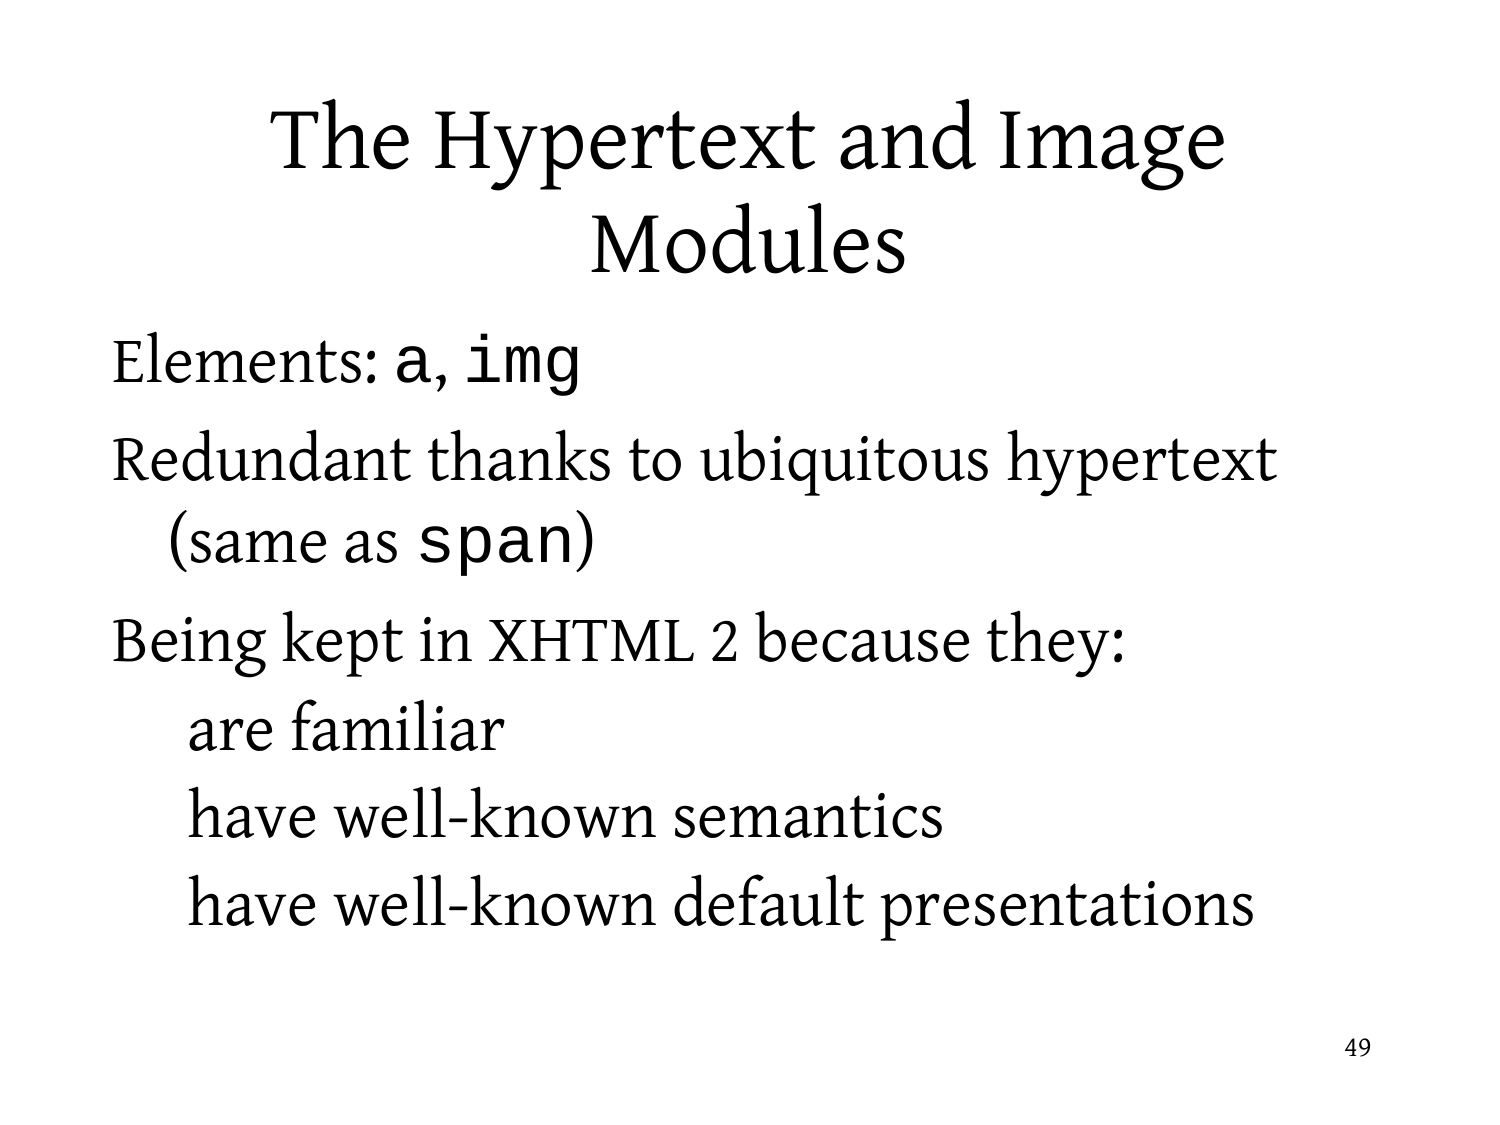

# The Hypertext and Image Modules
Elements: a, img
Redundant thanks to ubiquitous hypertext (same as span)
Being kept in XHTML 2 because they:
are familiar
have well-known semantics
have well-known default presentations